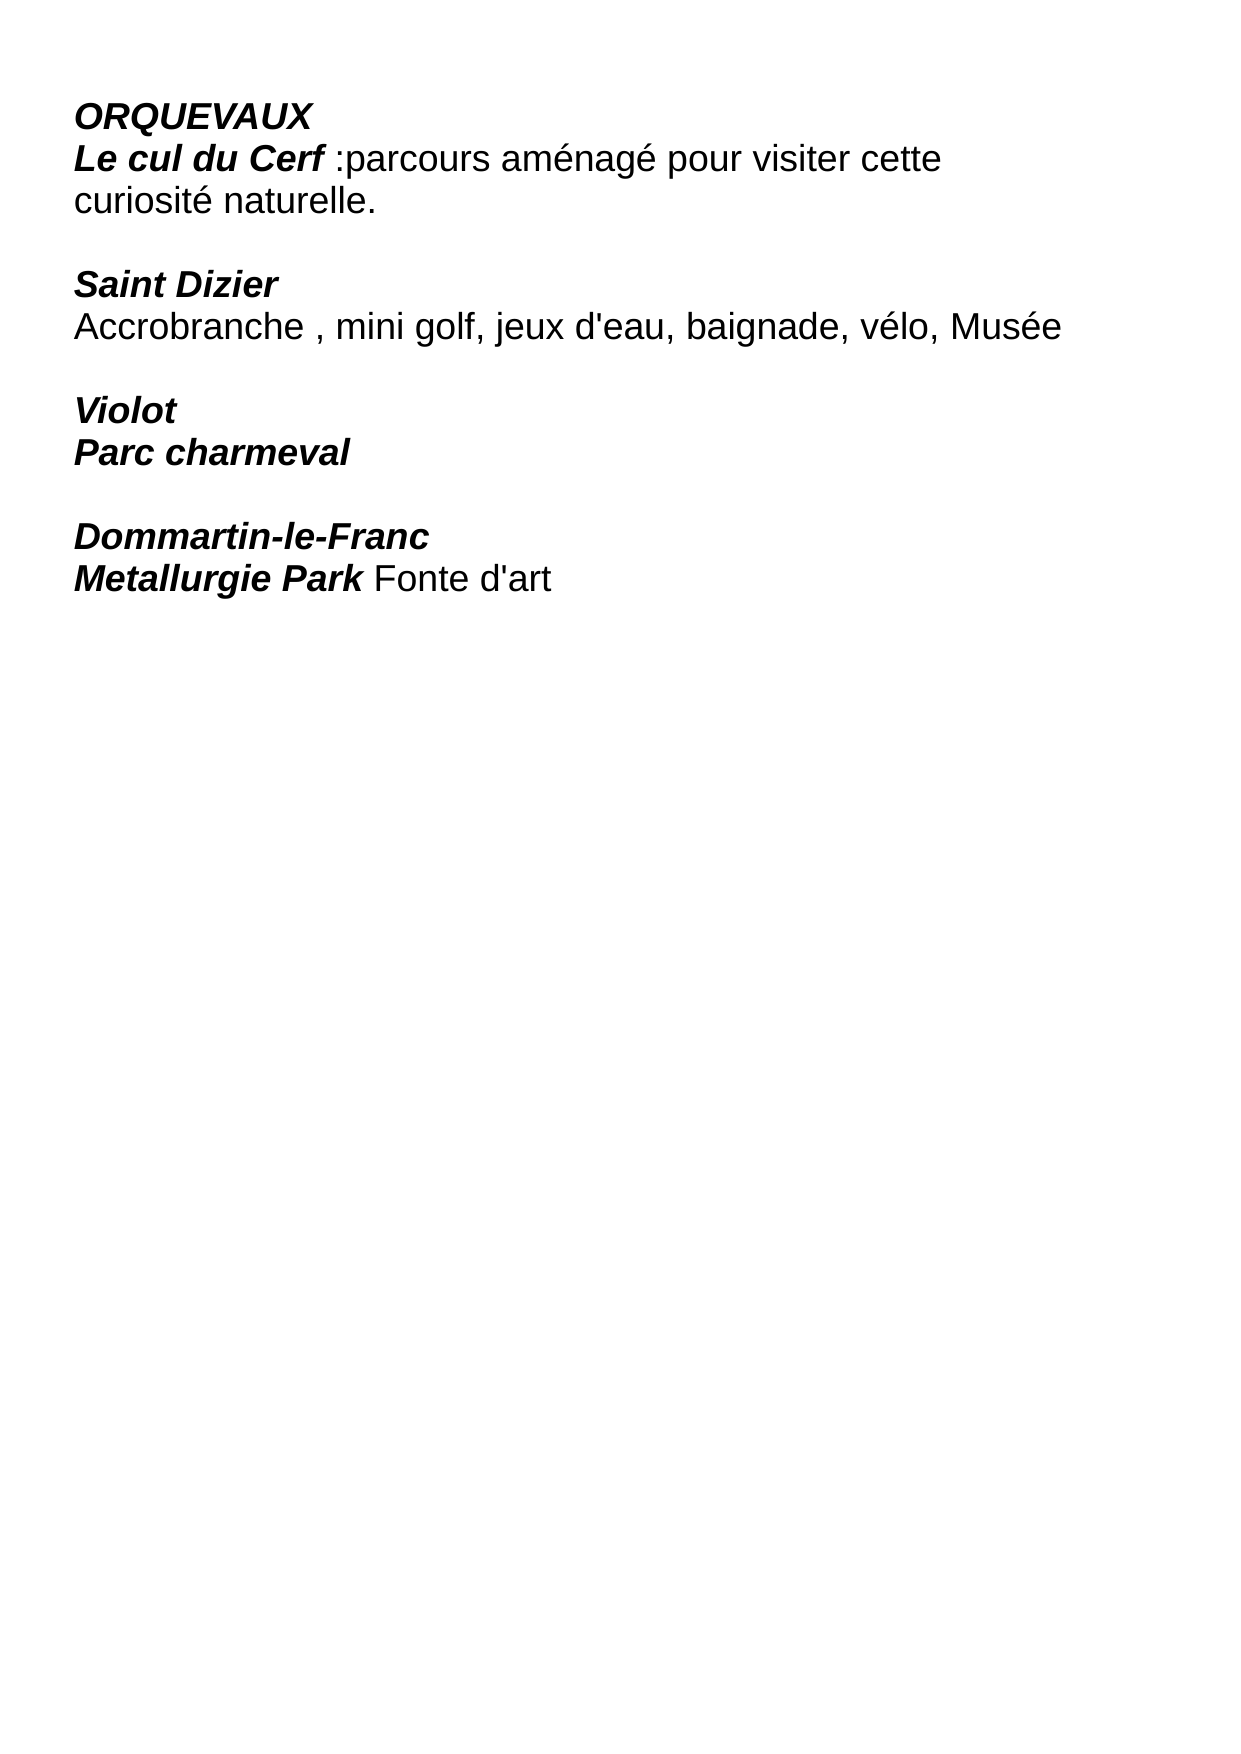

ORQUEVAUX
Le cul du Cerf :parcours aménagé pour visiter cette curiosité naturelle.
Saint Dizier
Accrobranche , mini golf, jeux d'eau, baignade, vélo, Musée
Violot
Parc charmeval
Dommartin-le-Franc
Metallurgie Park Fonte d'art